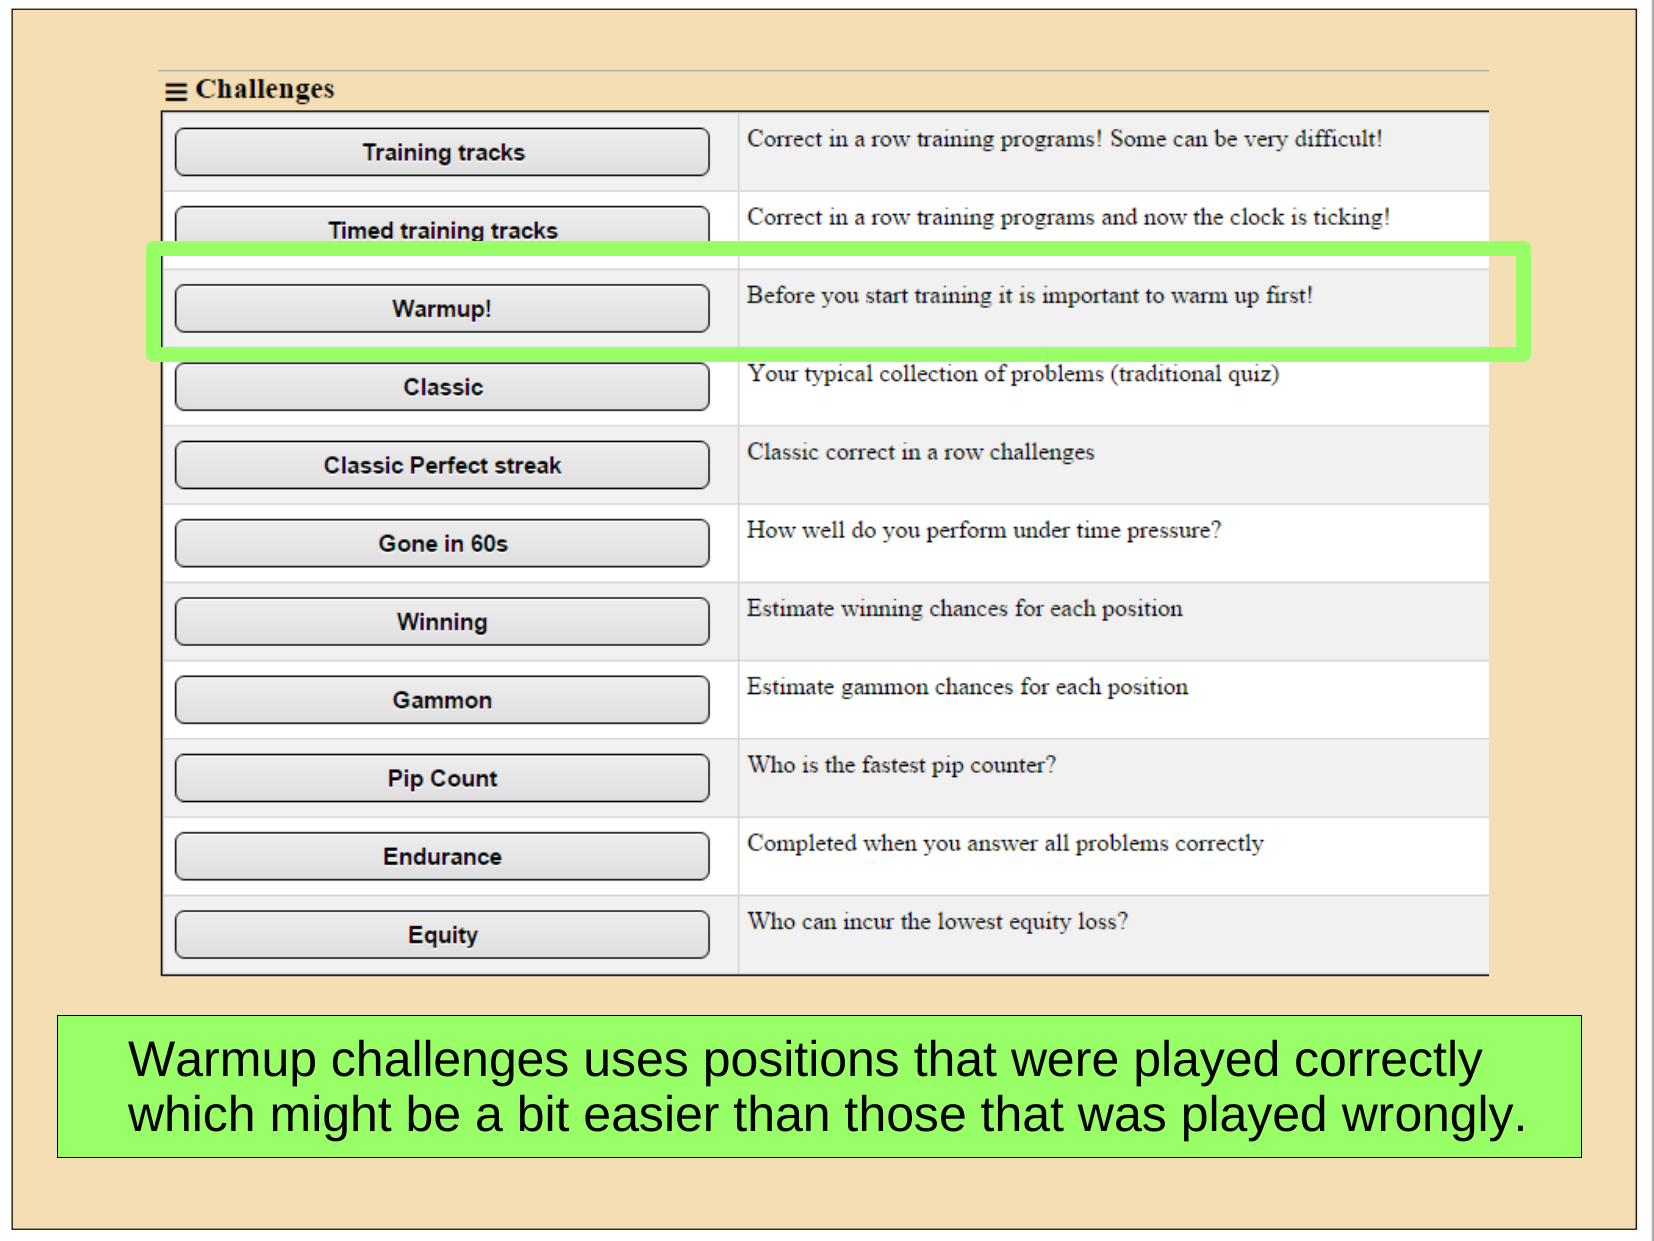

# Backgammon Studio
Warmup challenges uses positions that were played correctly
which might be a bit easier than those that was played wrongly.